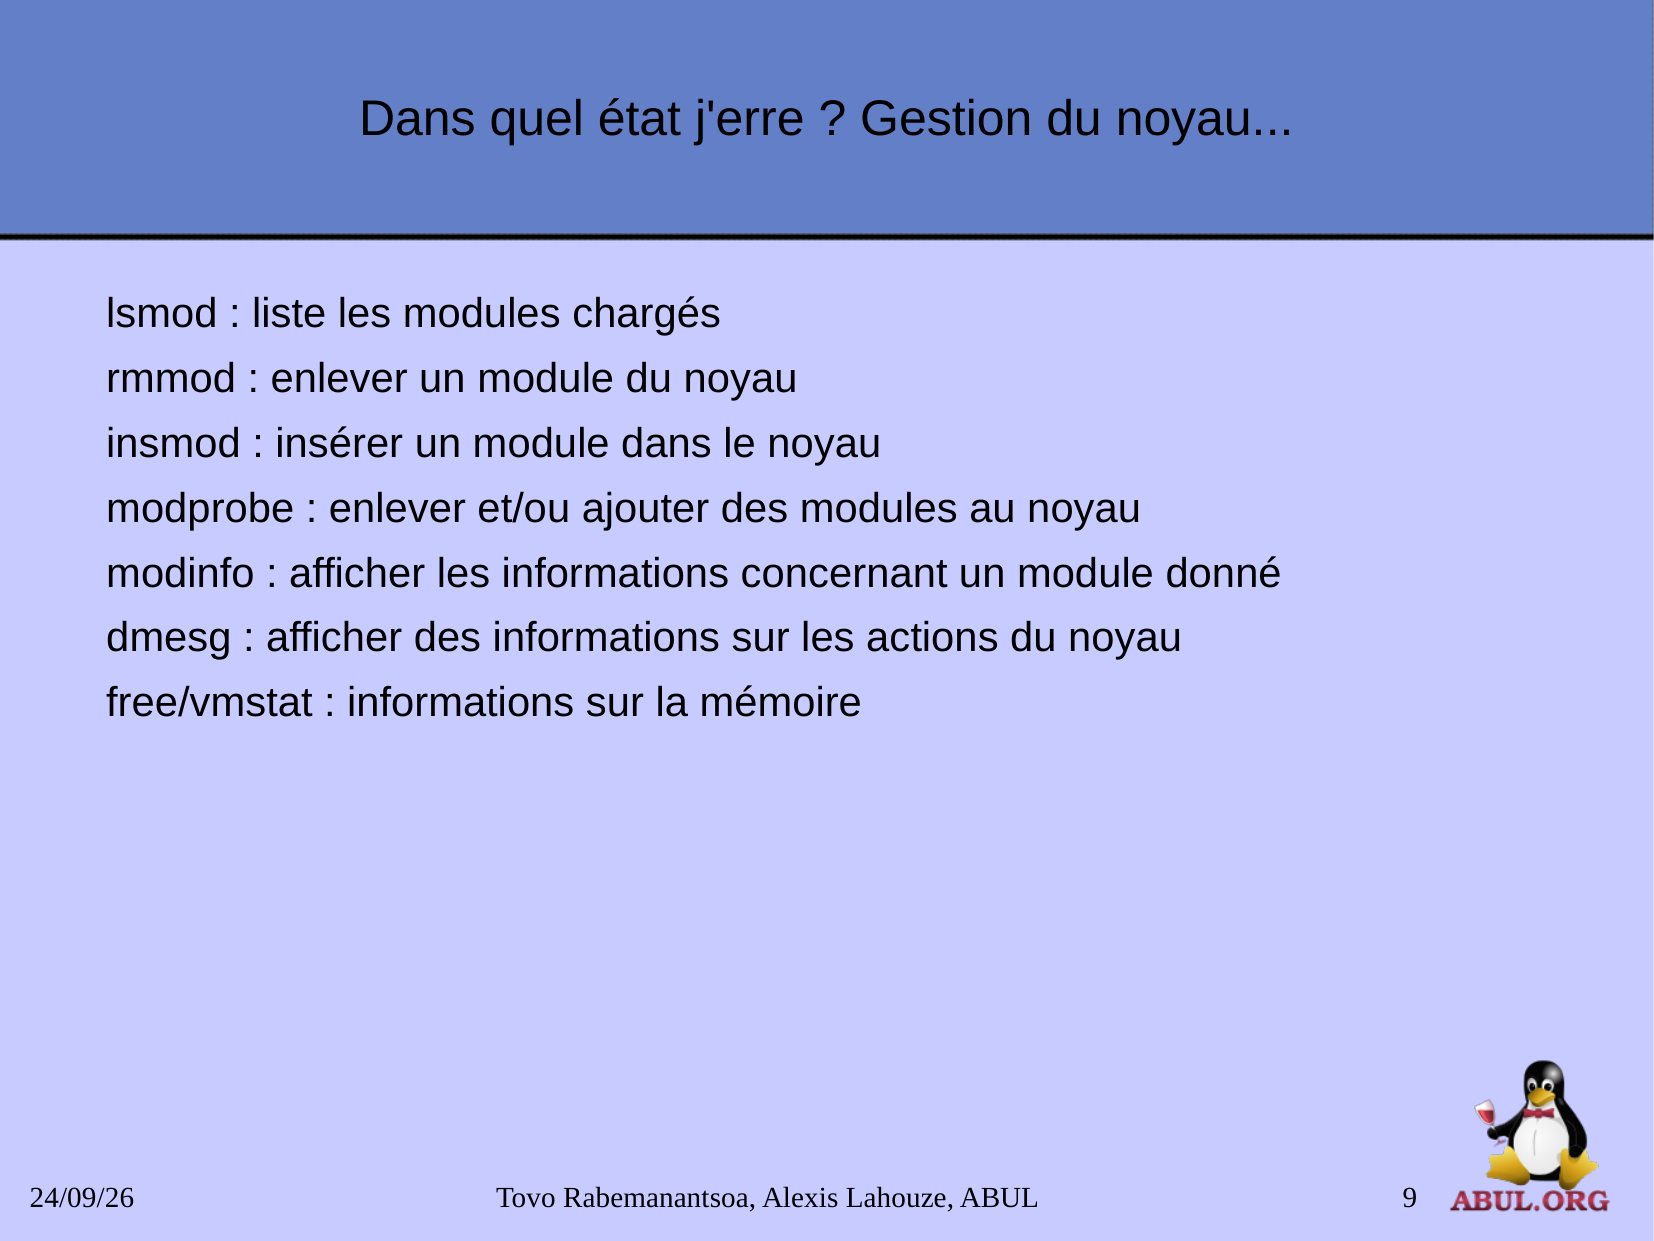

# Dans quel état j'erre ? Gestion du noyau...
lsmod : liste les modules chargés
rmmod : enlever un module du noyau
insmod : insérer un module dans le noyau
modprobe : enlever et/ou ajouter des modules au noyau
modinfo : afficher les informations concernant un module donné
dmesg : afficher des informations sur les actions du noyau
free/vmstat : informations sur la mémoire
Tovo Rabemanantsoa, Alexis Lahouze, ABUL
9